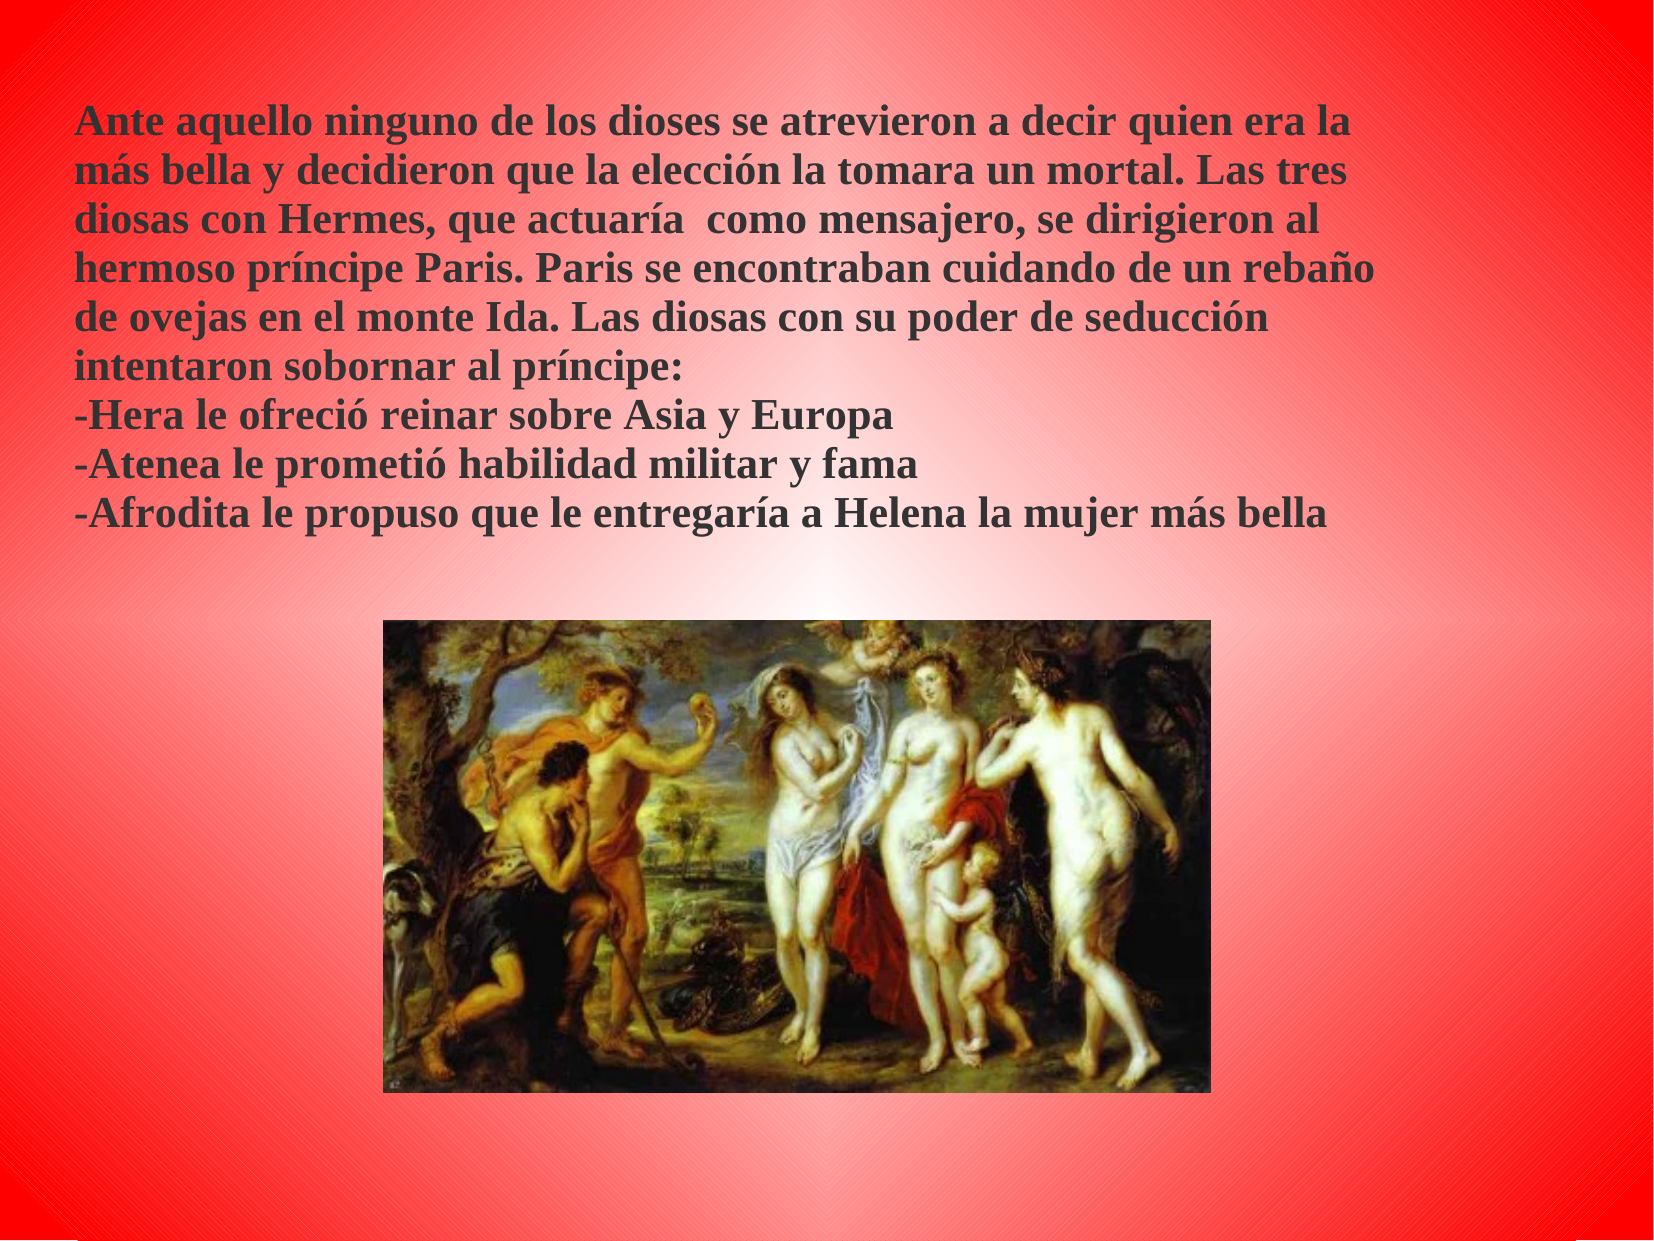

Ante aquello ninguno de los dioses se atrevieron a decir quien era la más bella y decidieron que la elección la tomara un mortal. Las tres diosas con Hermes, que actuaría como mensajero, se dirigieron al hermoso príncipe Paris. Paris se encontraban cuidando de un rebaño de ovejas en el monte Ida. Las diosas con su poder de seducción intentaron sobornar al príncipe:
-Hera le ofreció reinar sobre Asia y Europa
-Atenea le prometió habilidad militar y fama
-Afrodita le propuso que le entregaría a Helena la mujer más bella